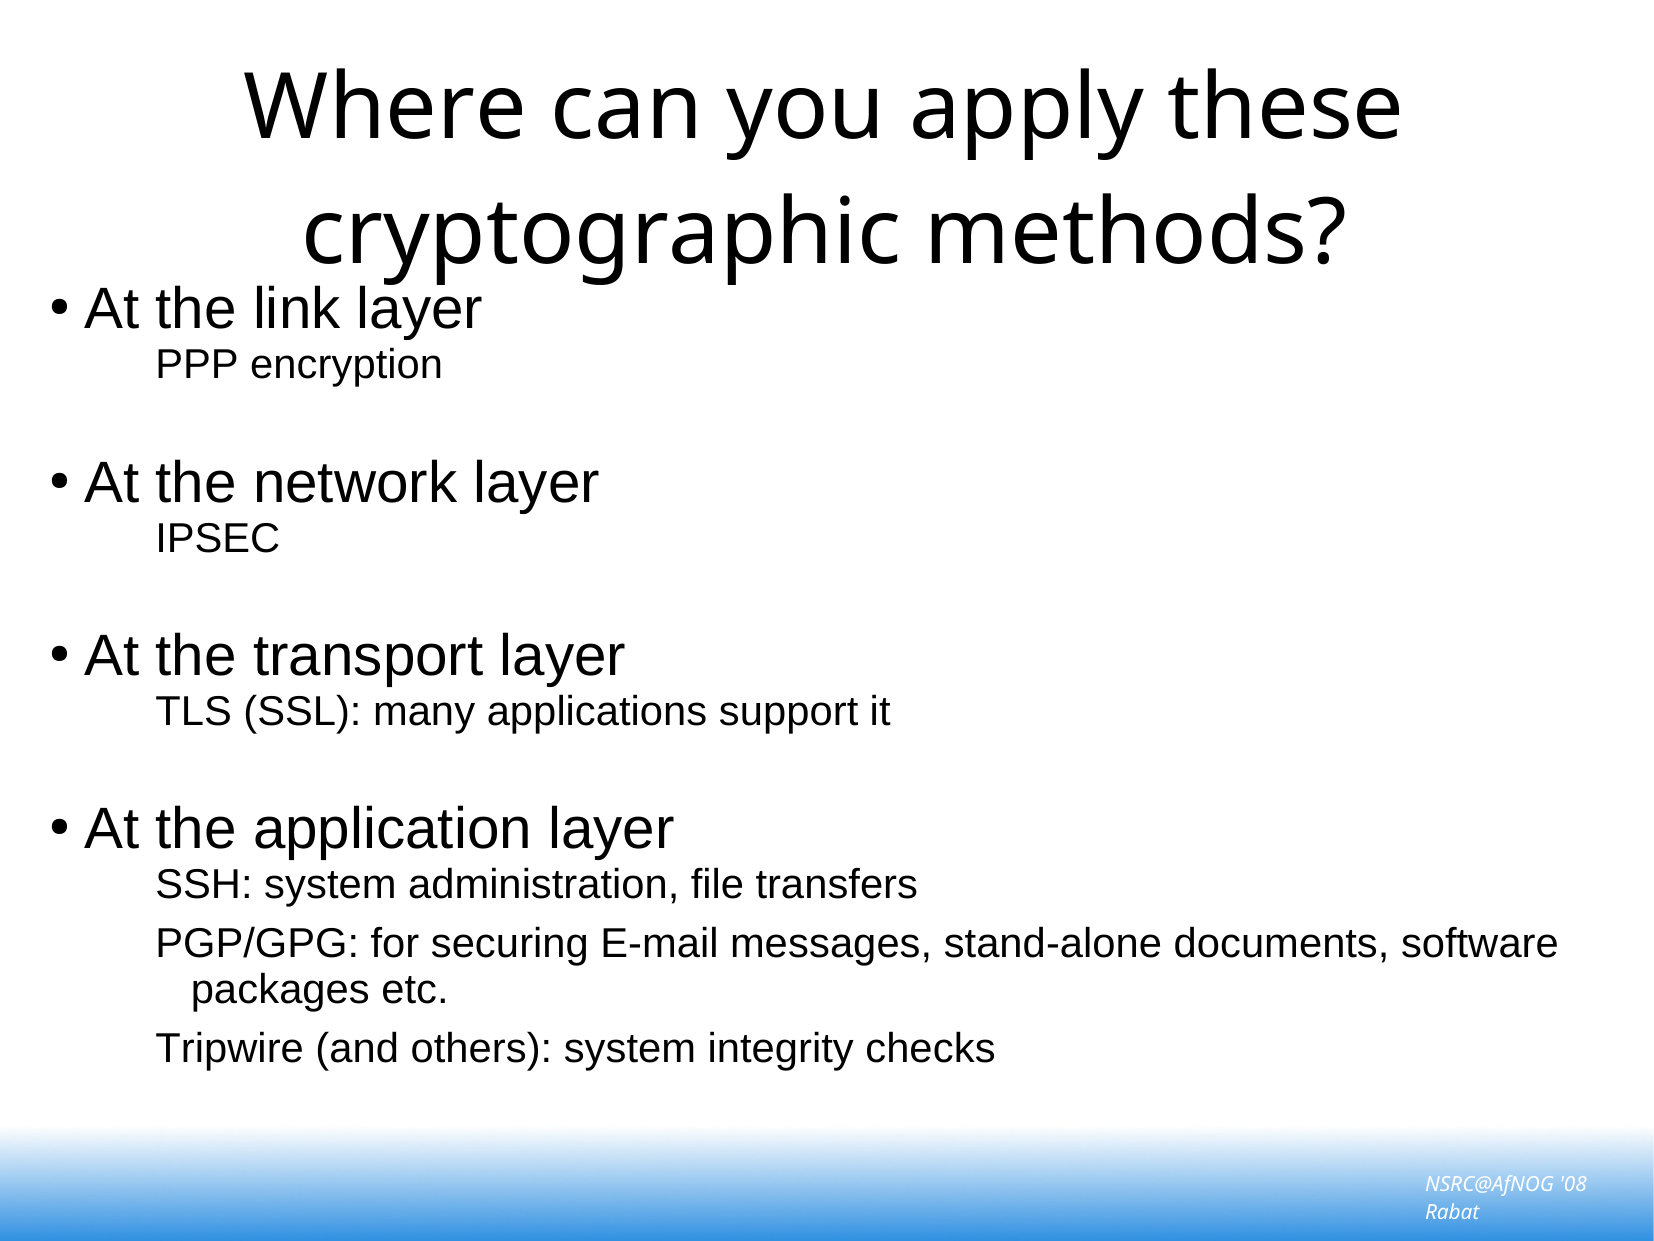

# Where can you apply these cryptographic methods?
At the link layer
PPP encryption
At the network layer
IPSEC
At the transport layer
TLS (SSL): many applications support it
At the application layer
SSH: system administration, file transfers
PGP/GPG: for securing E-mail messages, stand-alone documents, software packages etc.
Tripwire (and others): system integrity checks